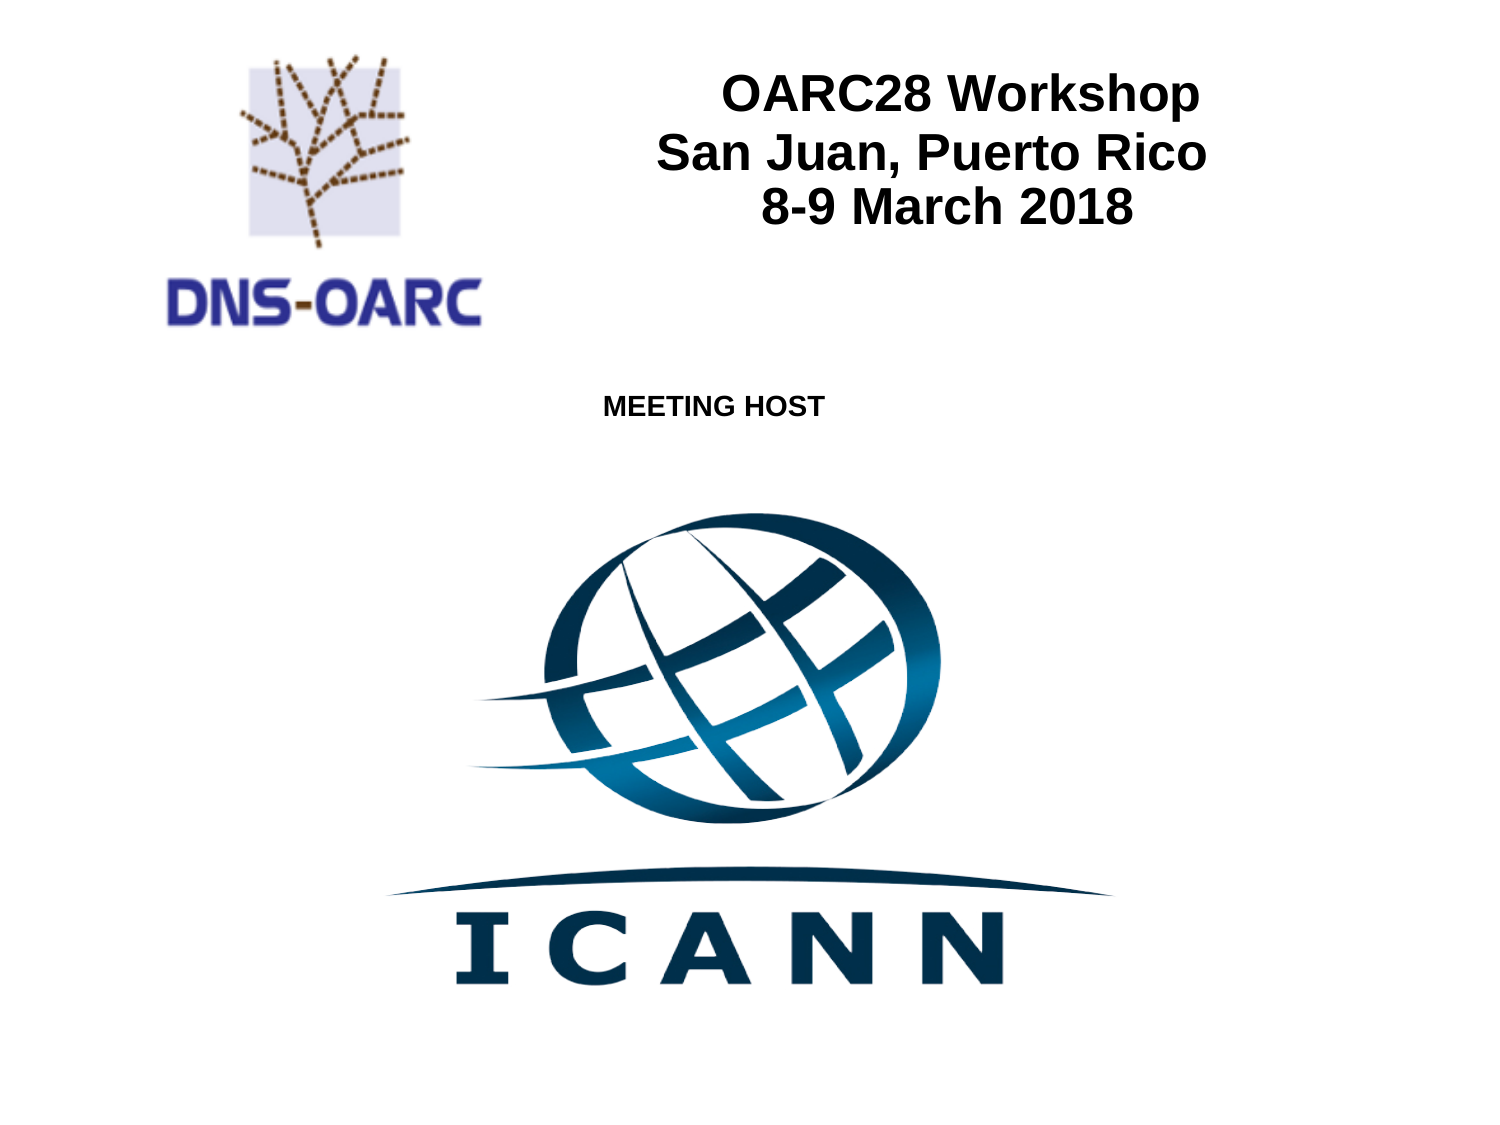

OARC28 Workshop
San Juan, Puerto Rico
8-9 March 2018
MEETING HOST